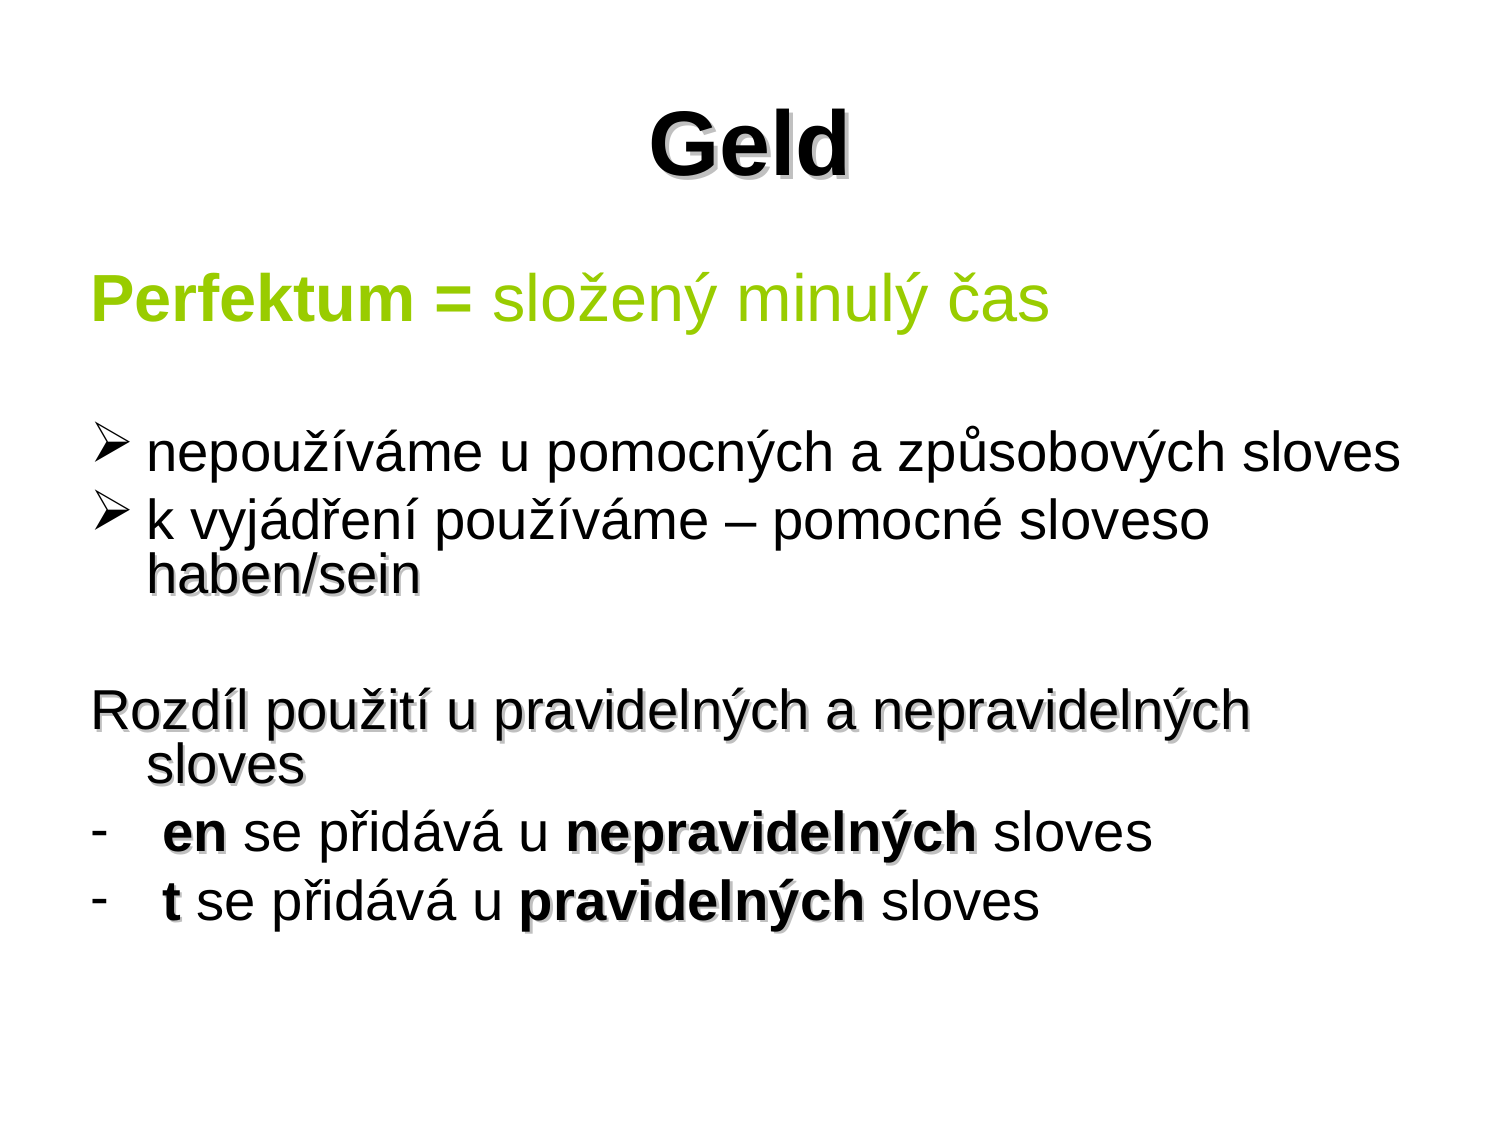

# Geld
Perfektum = složený minulý čas
nepoužíváme u pomocných a způsobových sloves
k vyjádření používáme – pomocné sloveso haben/sein
Rozdíl použití u pravidelných a nepravidelných sloves
 en se přidává u nepravidelných sloves
 t se přidává u pravidelných sloves